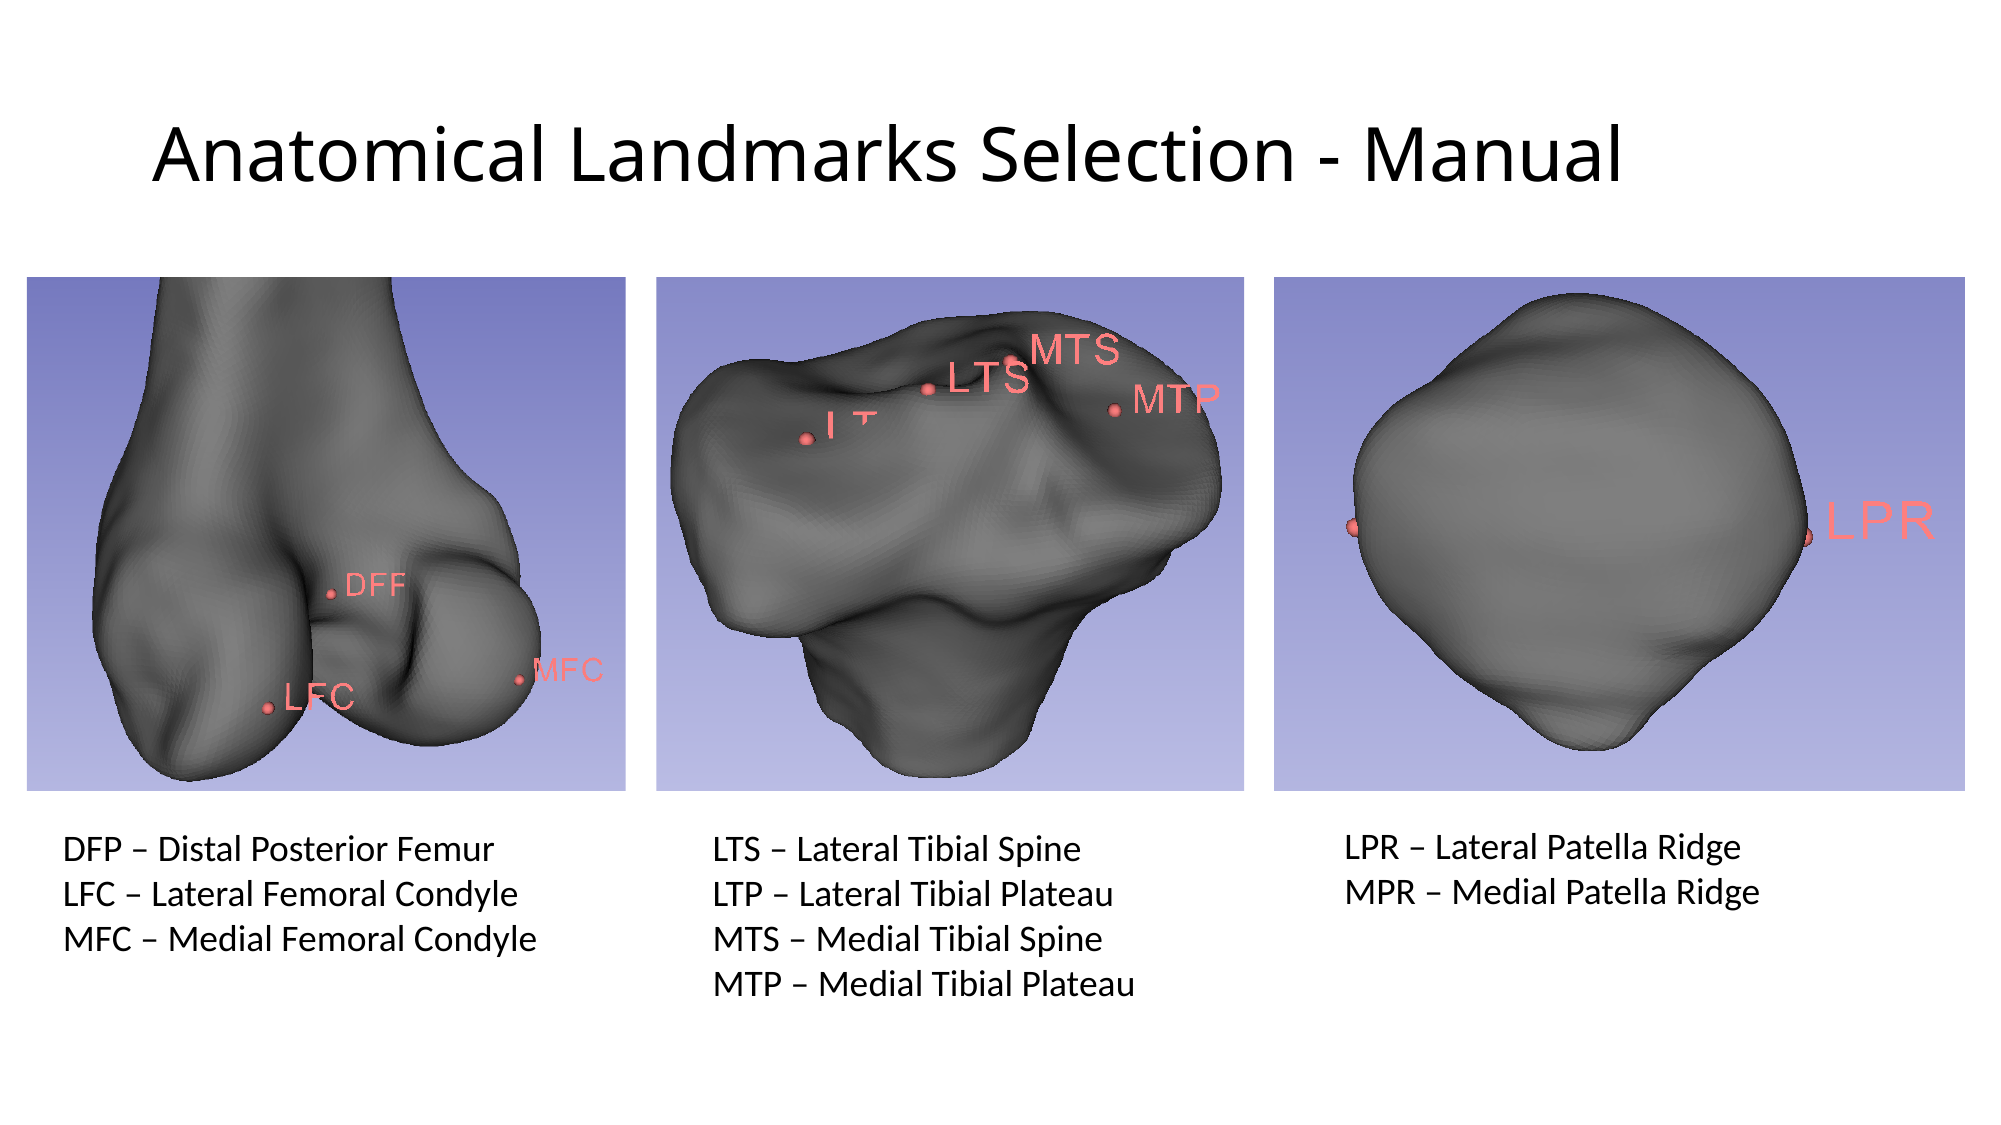

# Anatomical Landmarks Selection - Manual
LPR – Lateral Patella Ridge
MPR – Medial Patella Ridge
DFP – Distal Posterior Femur
LFC – Lateral Femoral Condyle
MFC – Medial Femoral Condyle
LTS – Lateral Tibial Spine
LTP – Lateral Tibial Plateau
MTS – Medial Tibial Spine
MTP – Medial Tibial Plateau